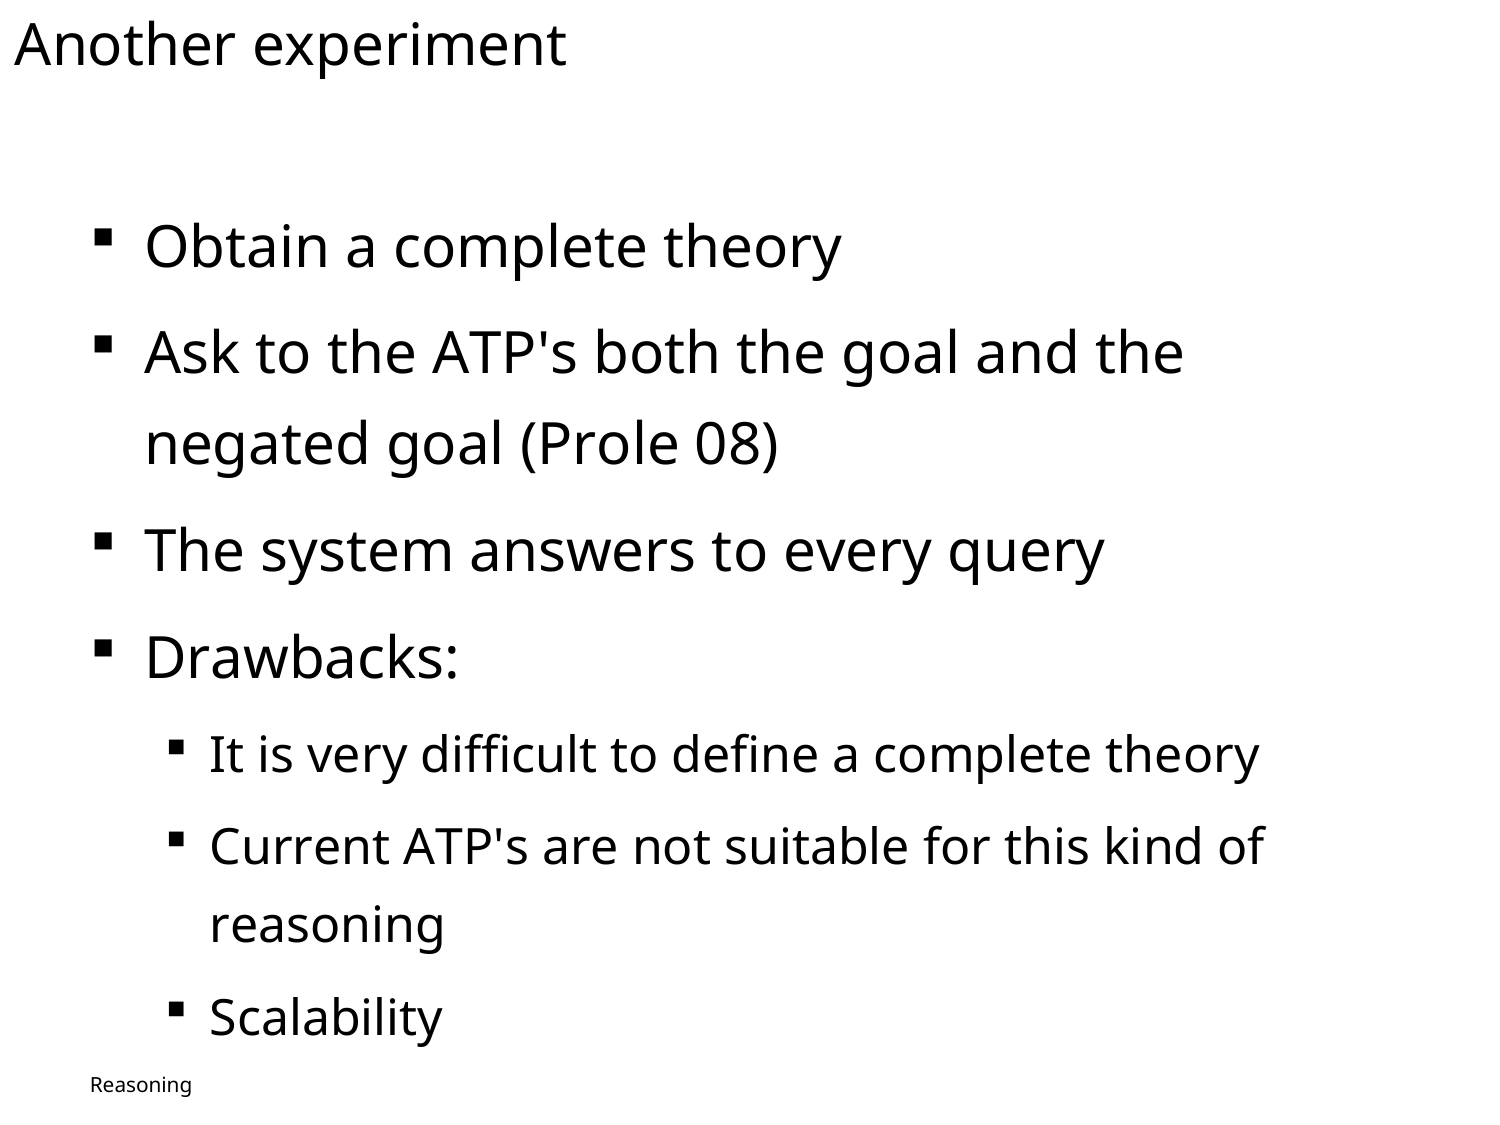

# Another experiment
Obtain a complete theory
Ask to the ATP's both the goal and the negated goal (Prole 08)
The system answers to every query
Drawbacks:
It is very difficult to define a complete theory
Current ATP's are not suitable for this kind of reasoning
Scalability